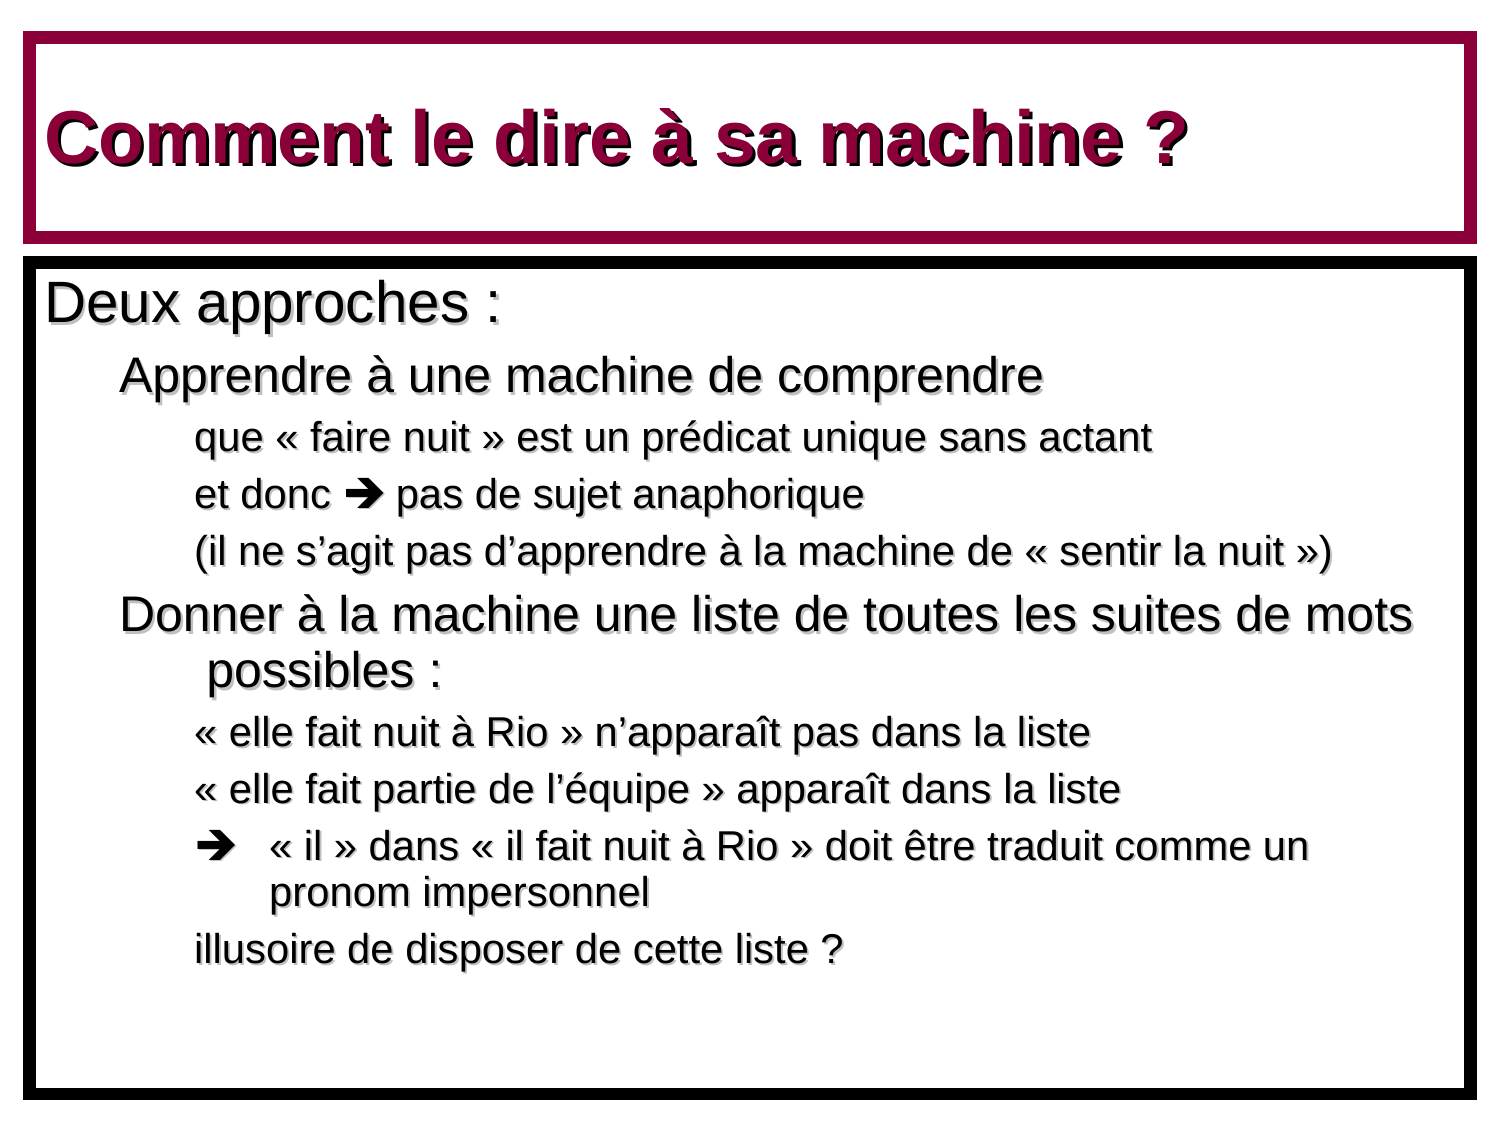

# Comment le dire à sa machine ?
Deux approches :
Apprendre à une machine de comprendre
que « faire nuit » est un prédicat unique sans actant
et donc  pas de sujet anaphorique
(il ne s’agit pas d’apprendre à la machine de « sentir la nuit »)
Donner à la machine une liste de toutes les suites de mots possibles :
« elle fait nuit à Rio » n’apparaît pas dans la liste
« elle fait partie de l’équipe » apparaît dans la liste
	« il » dans « il fait nuit à Rio » doit être traduit comme un pronom impersonnel
illusoire de disposer de cette liste ?